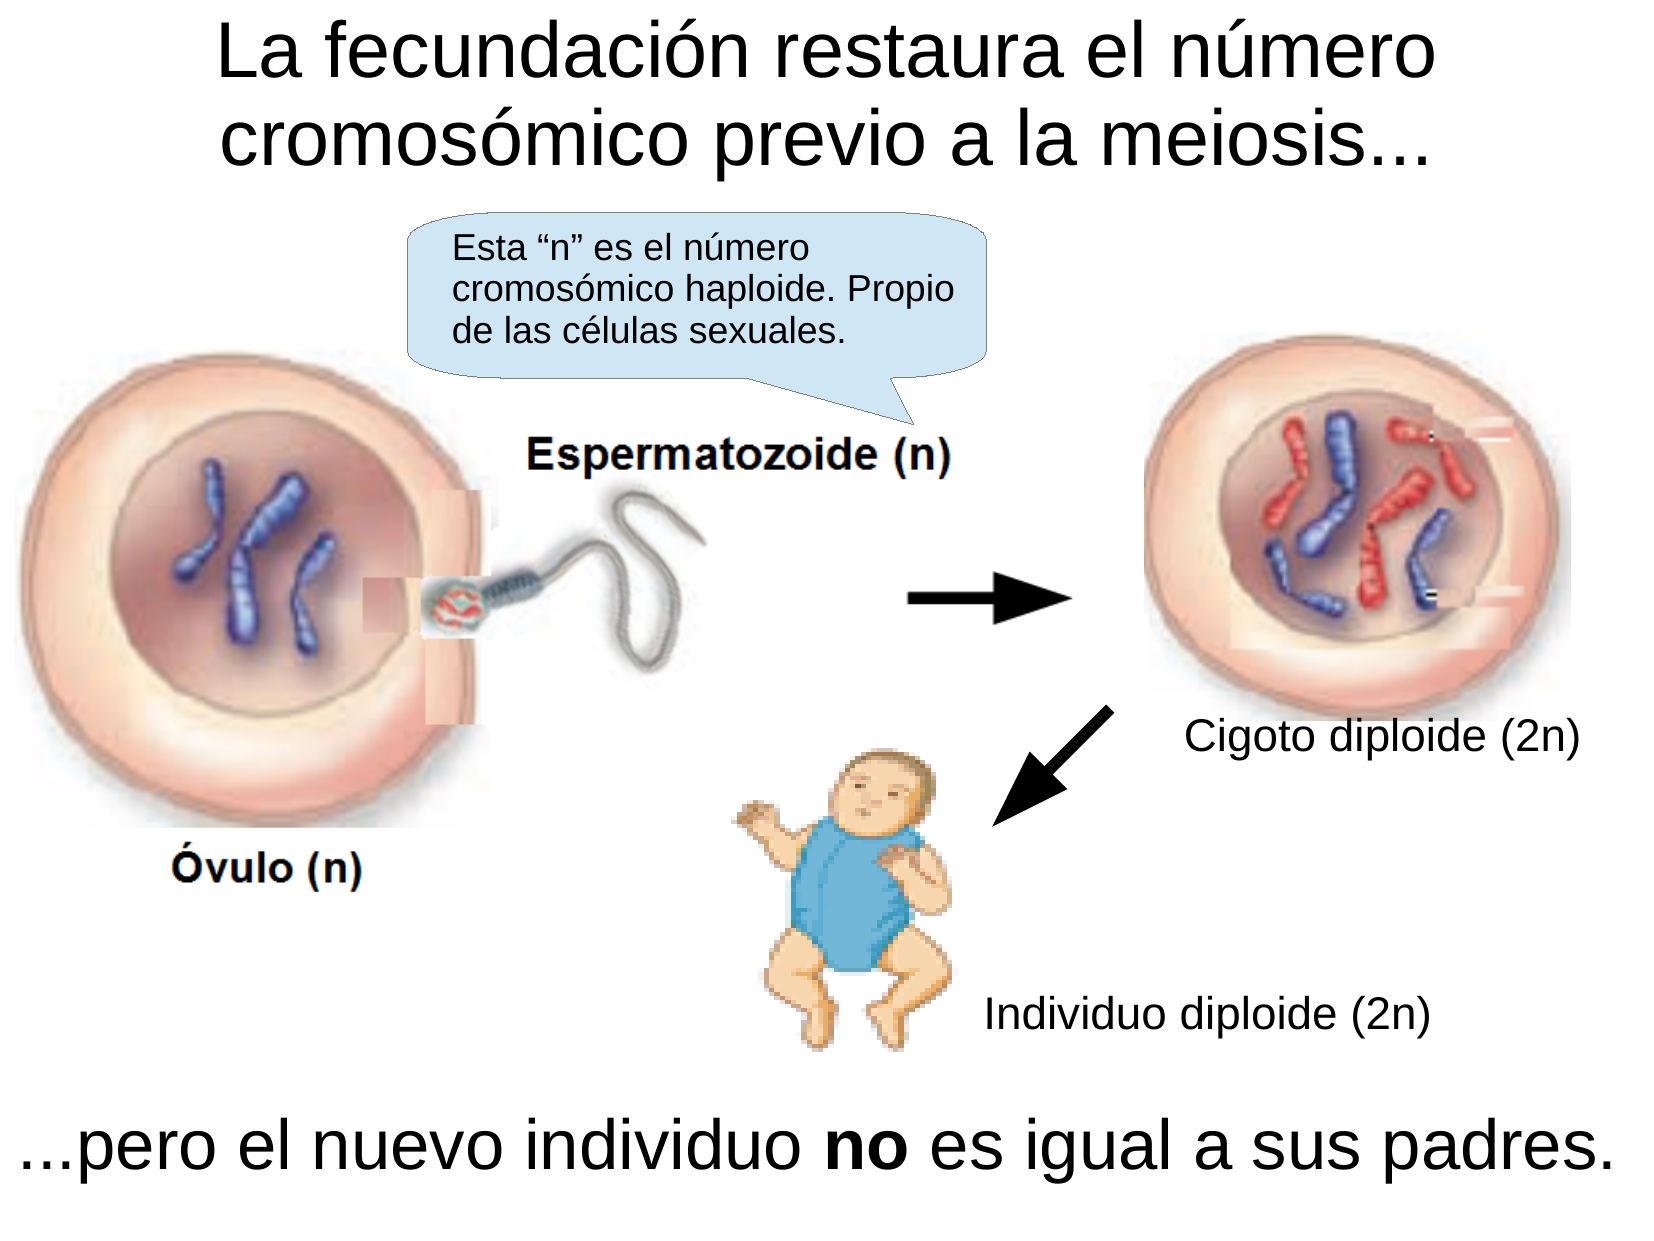

# La fecundación restaura el número cromosómico previo a la meiosis...
Esta “n” es el número cromosómico haploide. Propio de las células sexuales.
Cigoto diploide (2n)
Individuo diploide (2n)
...pero el nuevo individuo no es igual a sus padres.